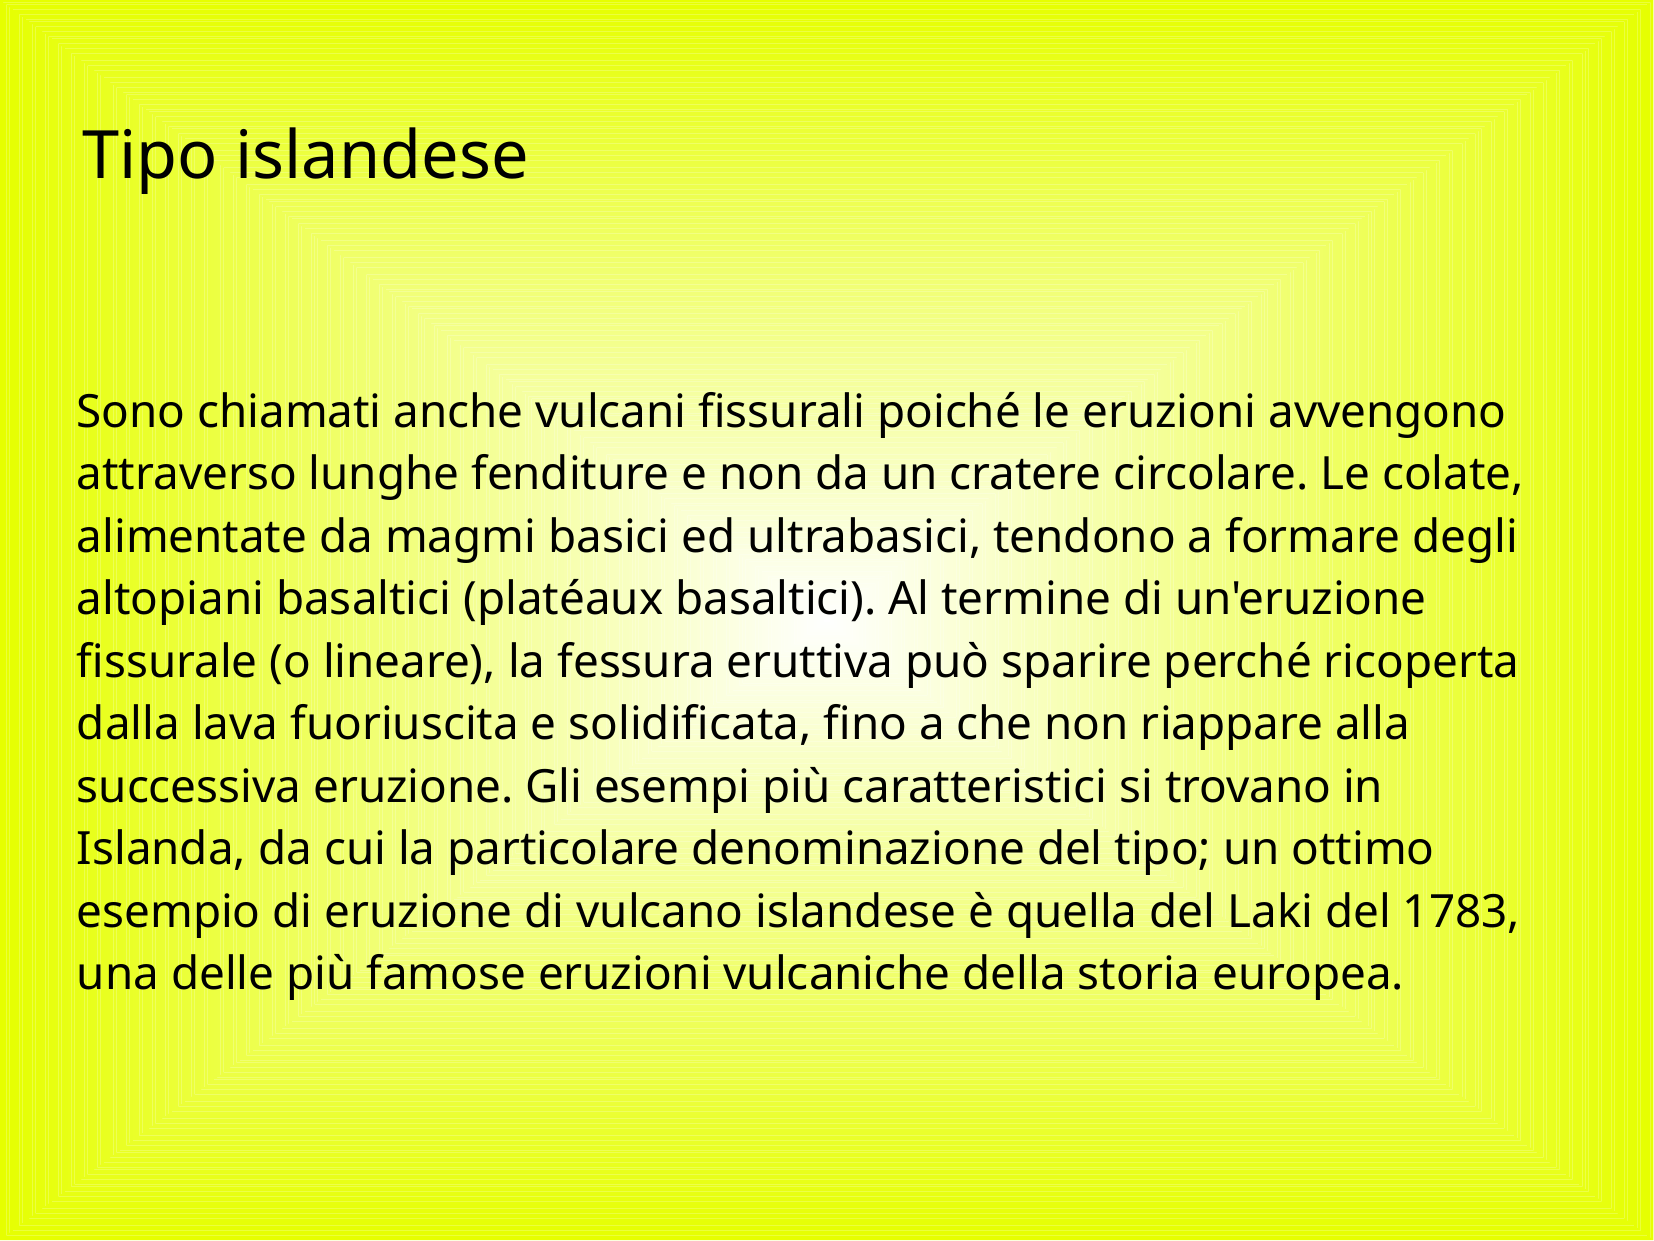

# Tipo islandese
Sono chiamati anche vulcani fissurali poiché le eruzioni avvengono attraverso lunghe fenditure e non da un cratere circolare. Le colate, alimentate da magmi basici ed ultrabasici, tendono a formare degli altopiani basaltici (platéaux basaltici). Al termine di un'eruzione fissurale (o lineare), la fessura eruttiva può sparire perché ricoperta dalla lava fuoriuscita e solidificata, fino a che non riappare alla successiva eruzione. Gli esempi più caratteristici si trovano in Islanda, da cui la particolare denominazione del tipo; un ottimo esempio di eruzione di vulcano islandese è quella del Laki del 1783, una delle più famose eruzioni vulcaniche della storia europea.